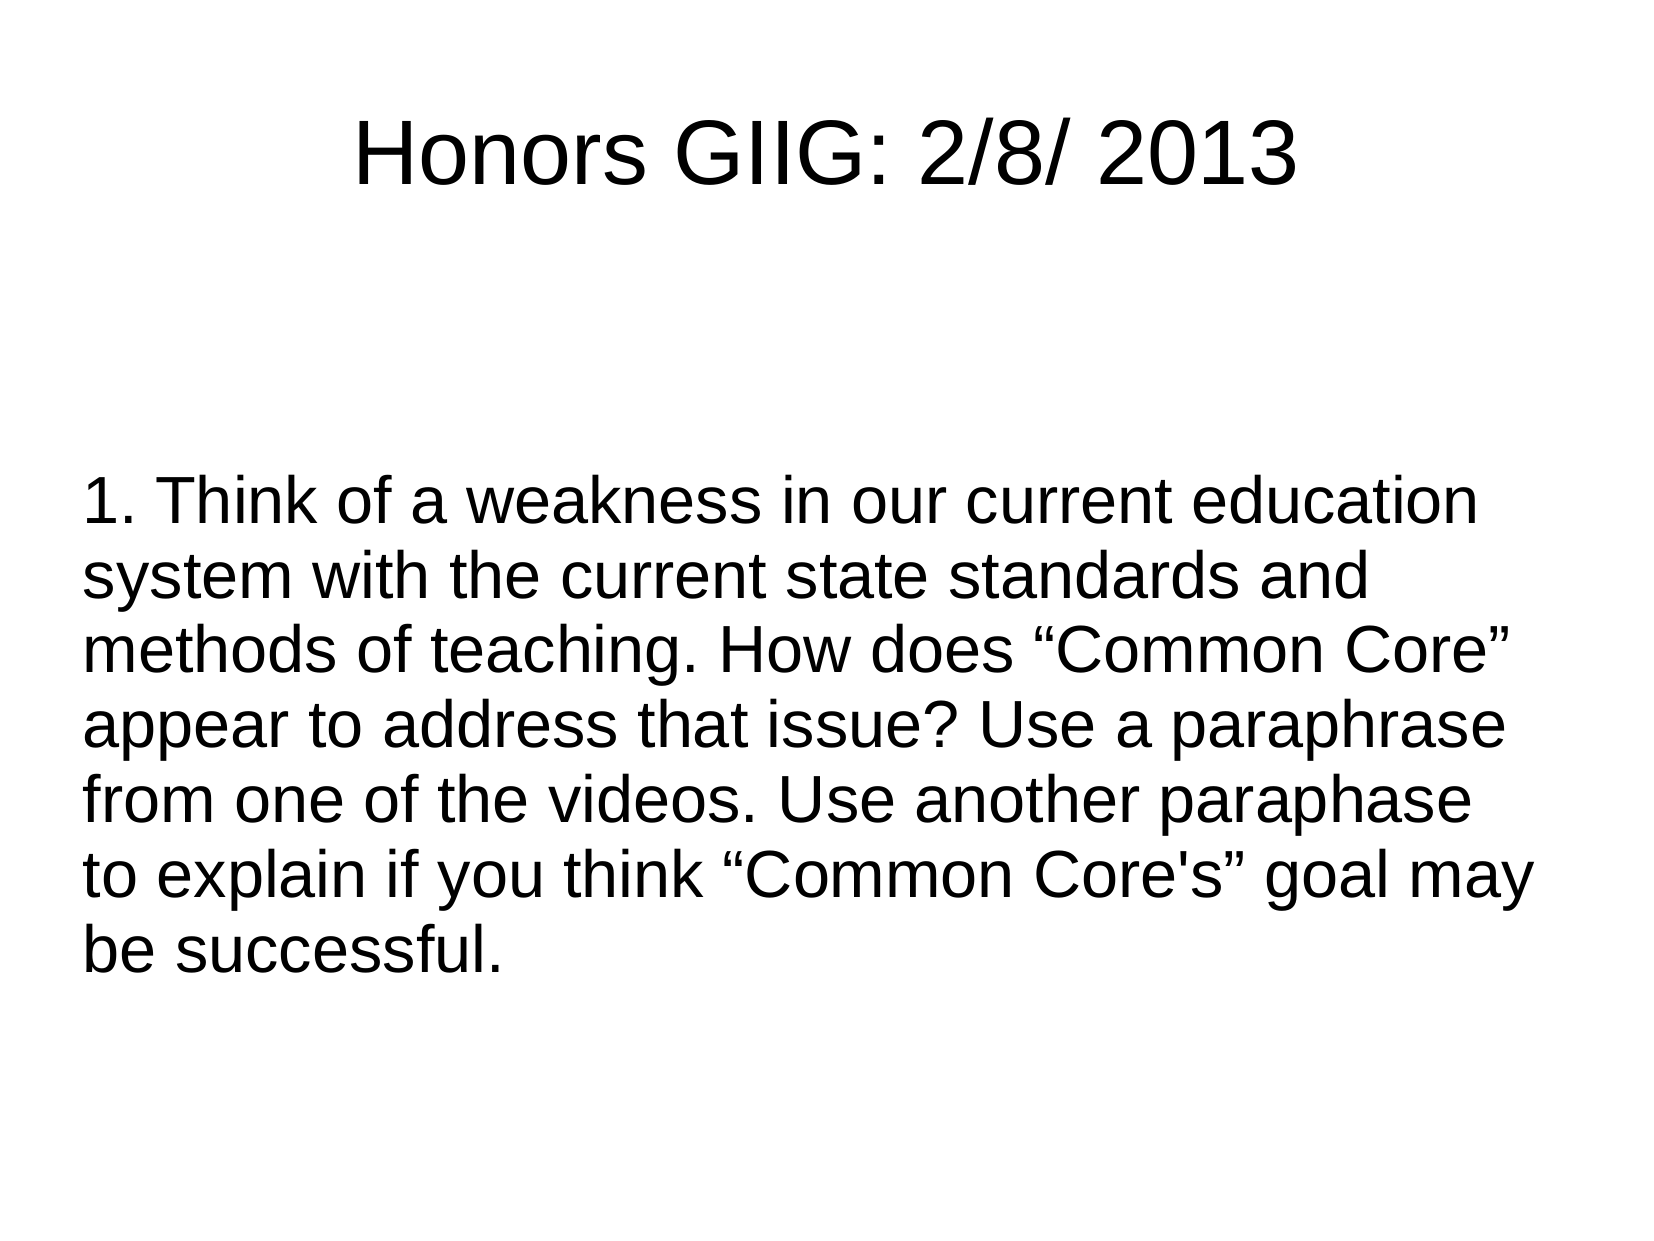

# Honors GIIG: 2/8/ 2013
1. Think of a weakness in our current education system with the current state standards and methods of teaching. How does “Common Core” appear to address that issue? Use a paraphrase from one of the videos. Use another paraphase to explain if you think “Common Core's” goal may be successful.